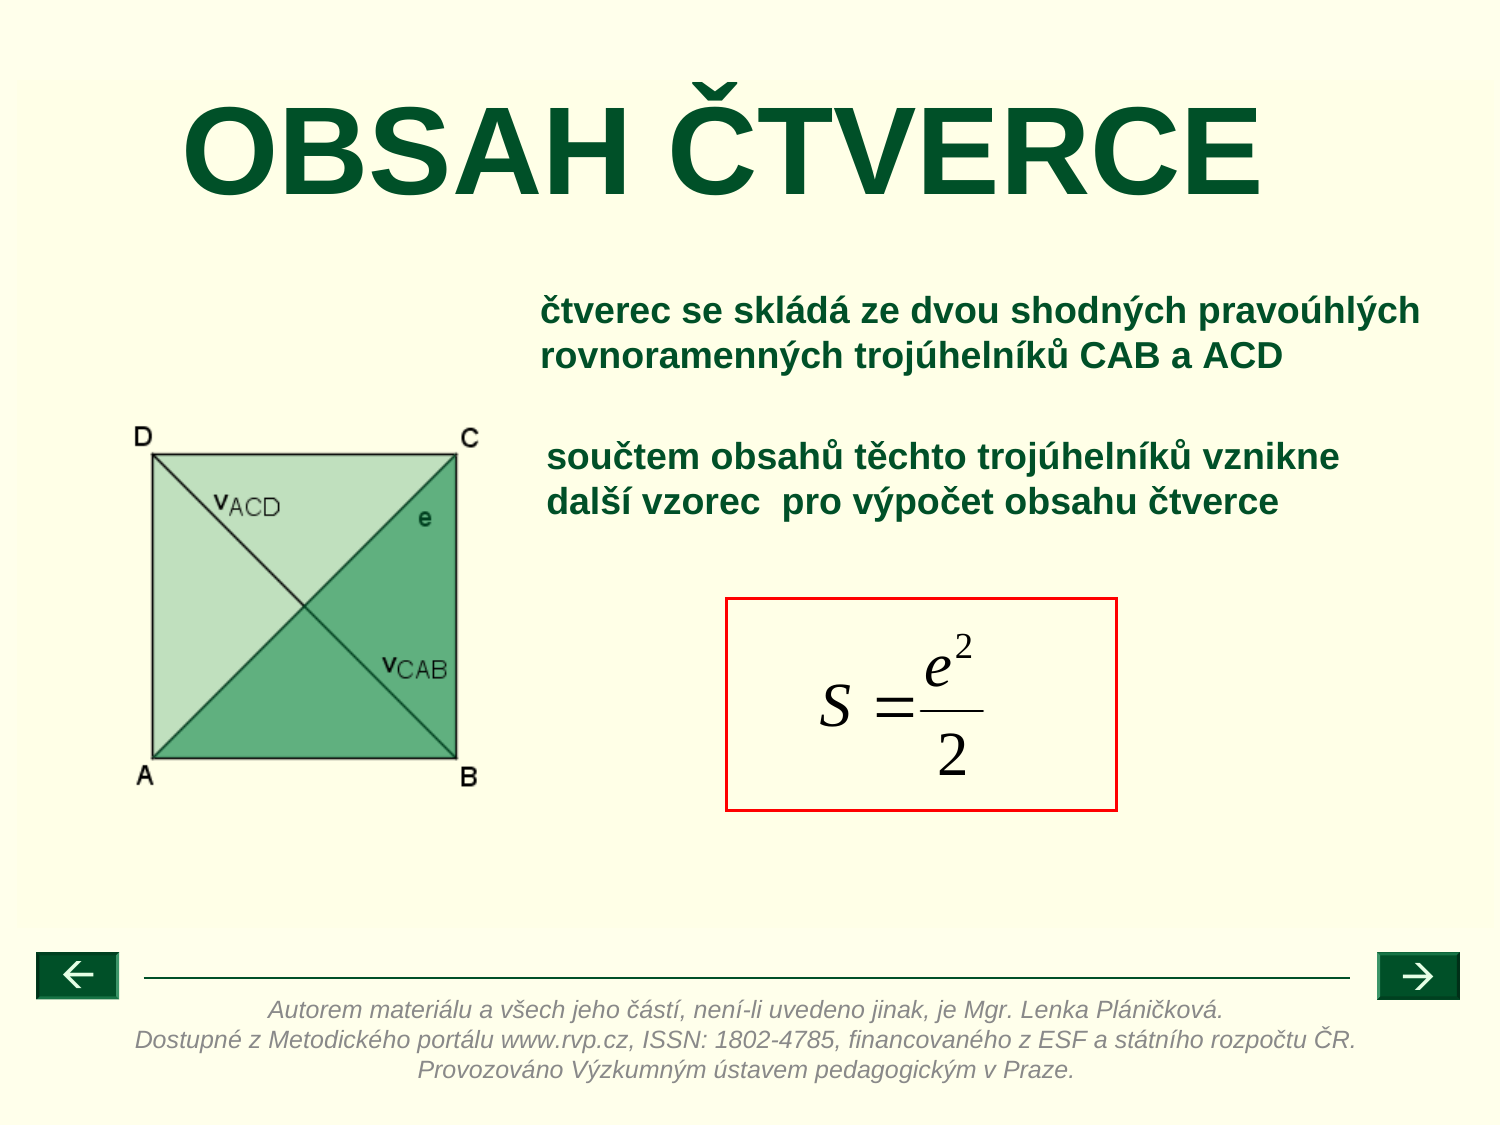

# OBSAH ČTVERCE
čtverec se skládá ze dvou shodných pravoúhlých
rovnoramenných trojúhelníků CAB a ACD
součtem obsahů těchto trojúhelníků vznikne další vzorec pro výpočet obsahu čtverce


Autorem materiálu a všech jeho částí, není-li uvedeno jinak, je Mgr. Lenka Pláničková.
Dostupné z Metodického portálu www.rvp.cz, ISSN: 1802-4785, financovaného z ESF a státního rozpočtu ČR.
Provozováno Výzkumným ústavem pedagogickým v Praze.